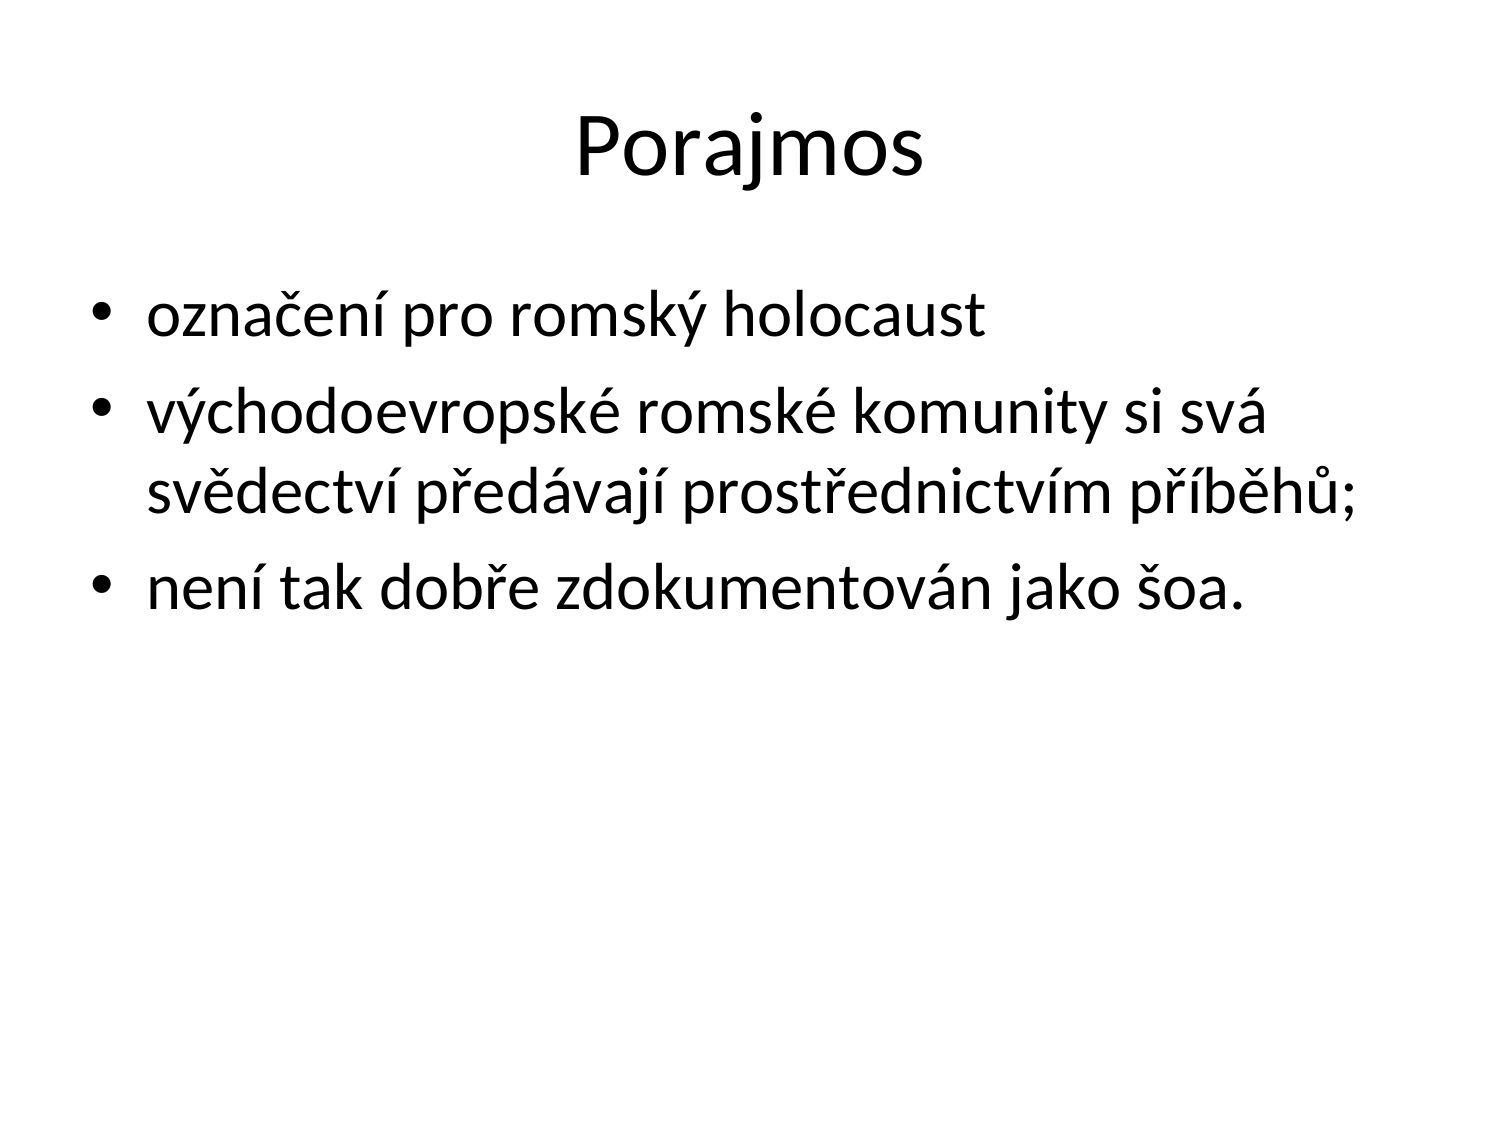

# Porajmos
označení pro romský holocaust
východoevropské romské komunity si svá svědectví předávají prostřednictvím příběhů;
není tak dobře zdokumentován jako šoa.